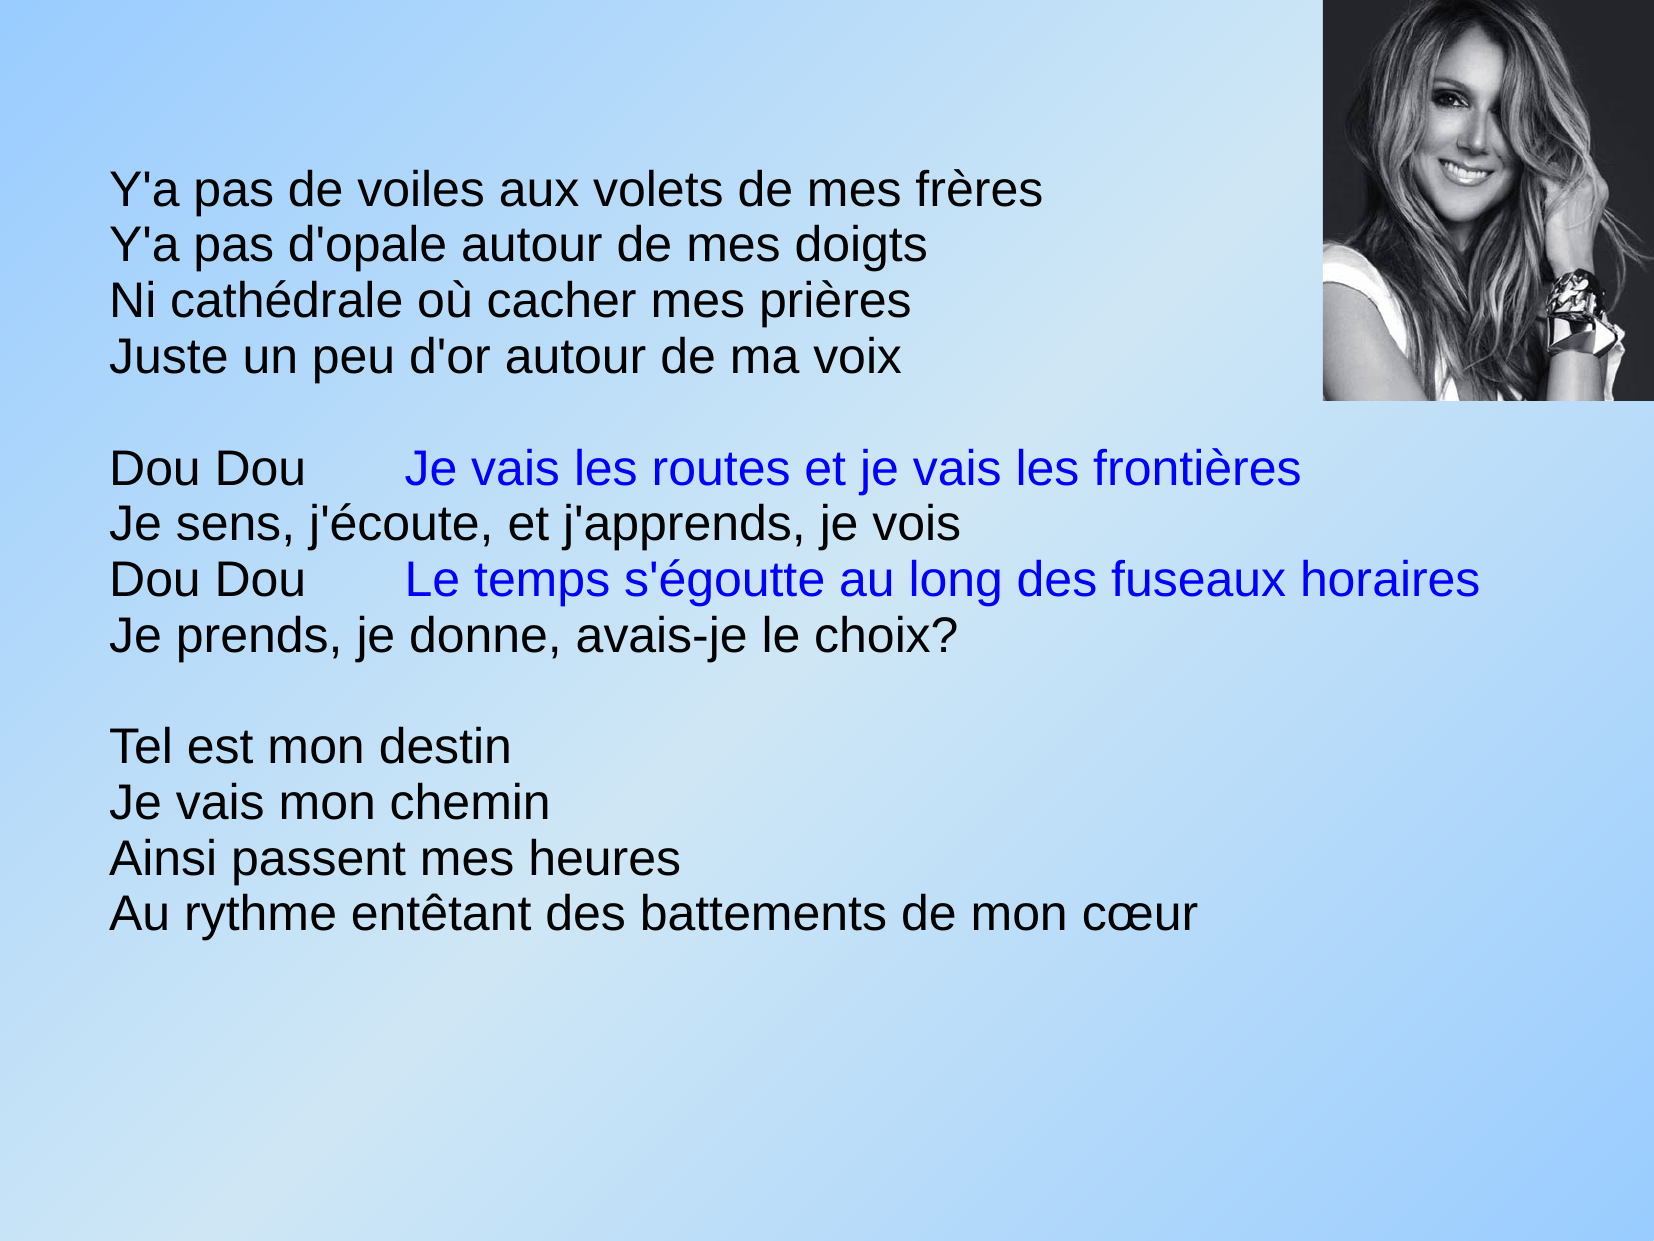

Y'a pas de voiles aux volets de mes frères
Y'a pas d'opale autour de mes doigts
Ni cathédrale où cacher mes prières
Juste un peu d'or autour de ma voix
Dou Dou		Je vais les routes et je vais les frontières
Je sens, j'écoute, et j'apprends, je vois
Dou Dou		Le temps s'égoutte au long des fuseaux horaires
Je prends, je donne, avais-je le choix?
Tel est mon destin
Je vais mon chemin
Ainsi passent mes heures
Au rythme entêtant des battements de mon cœur